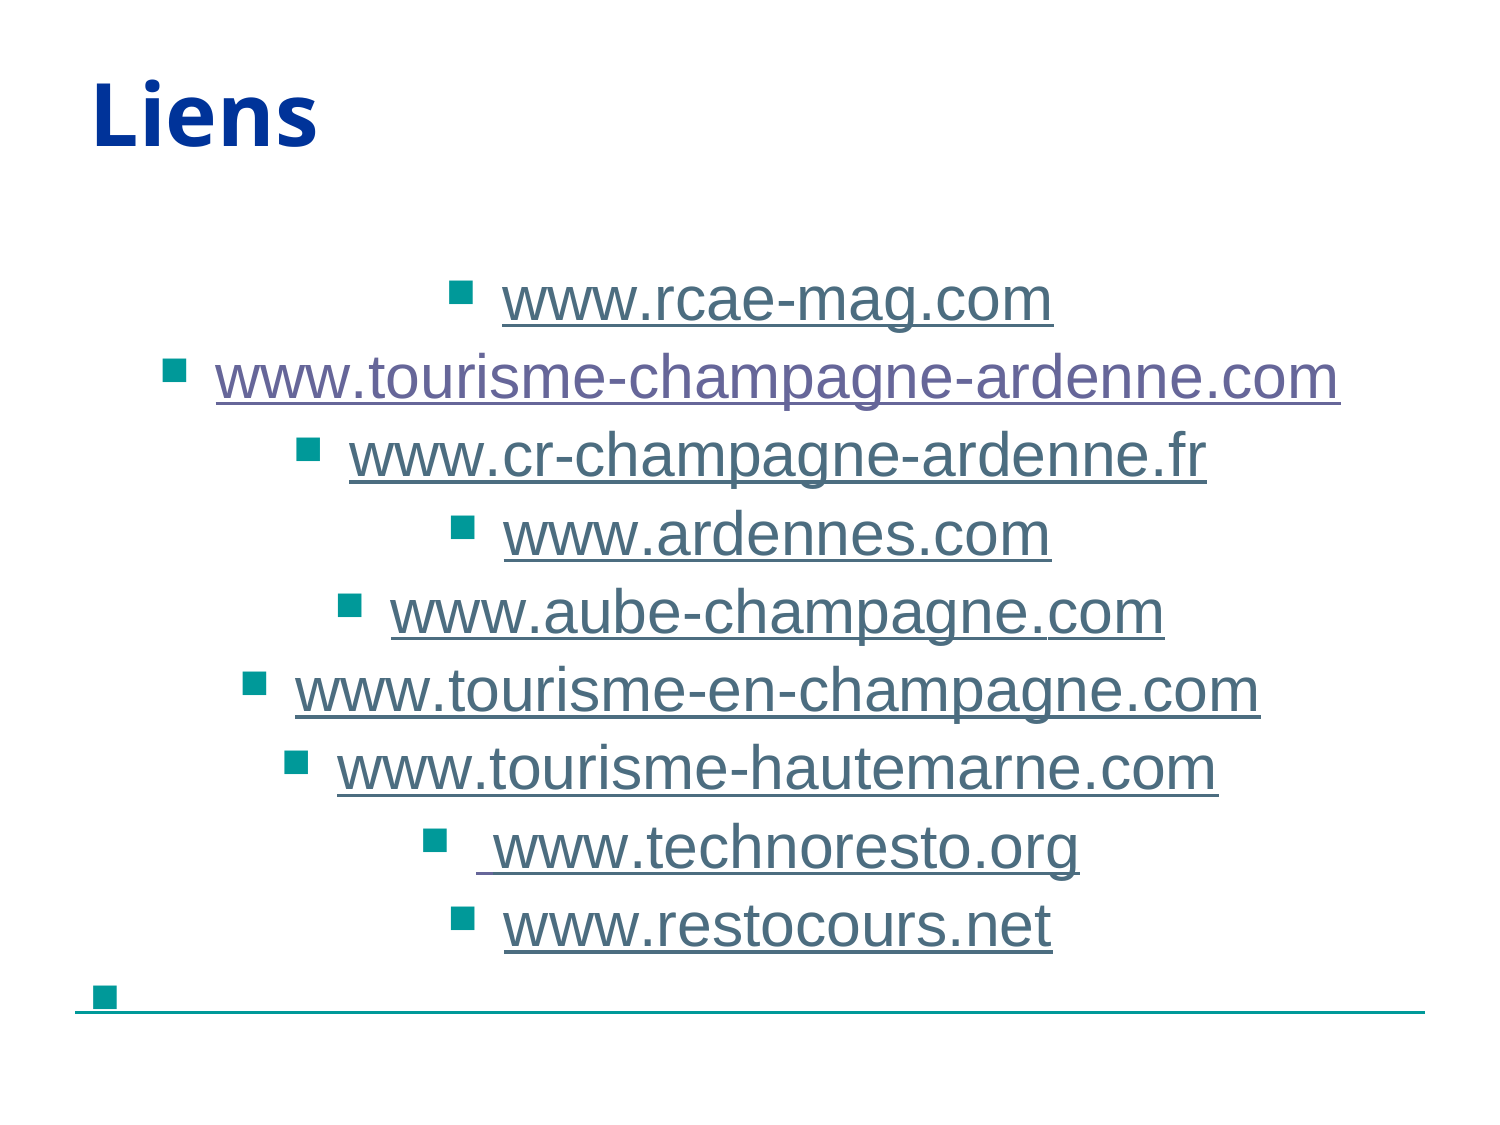

# Liens
www.rcae-mag.com
www.tourisme-champagne-ardenne.com
www.cr-champagne-ardenne.fr
www.ardennes.com
www.aube-champagne.com
www.tourisme-en-champagne.com
www.tourisme-hautemarne.com
 www.technoresto.org
www.restocours.net